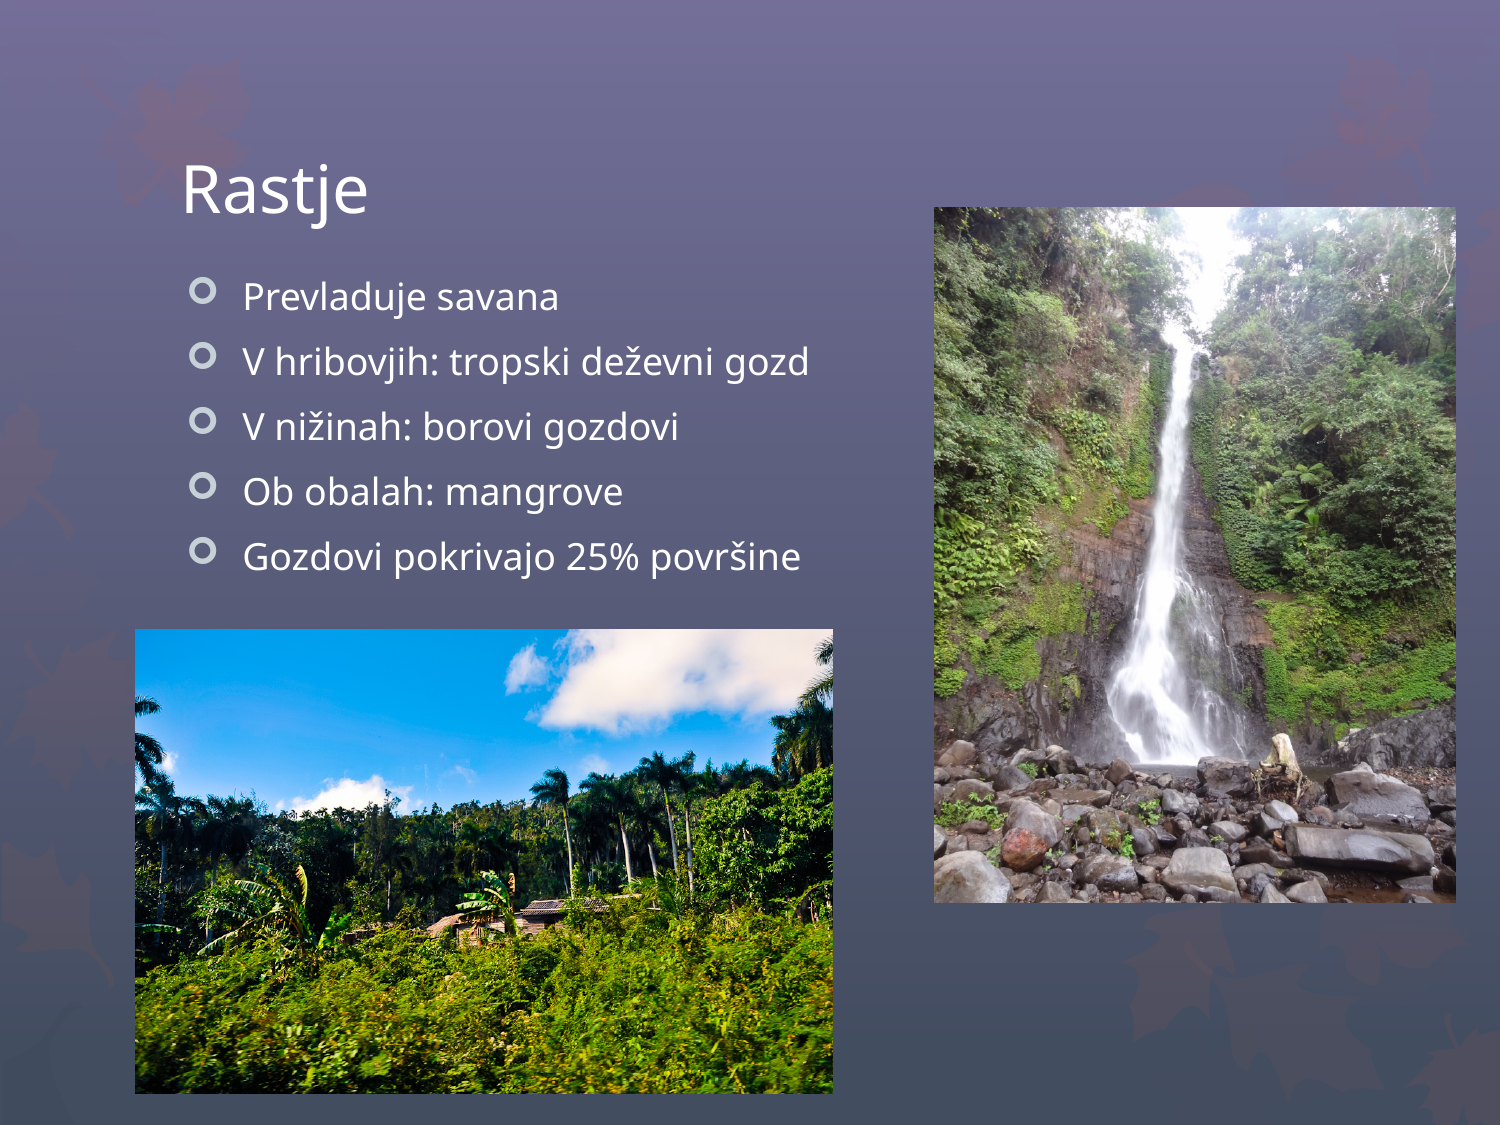

# Rastje
Prevladuje savana
V hribovjih: tropski deževni gozd
V nižinah: borovi gozdovi
Ob obalah: mangrove
Gozdovi pokrivajo 25% površine